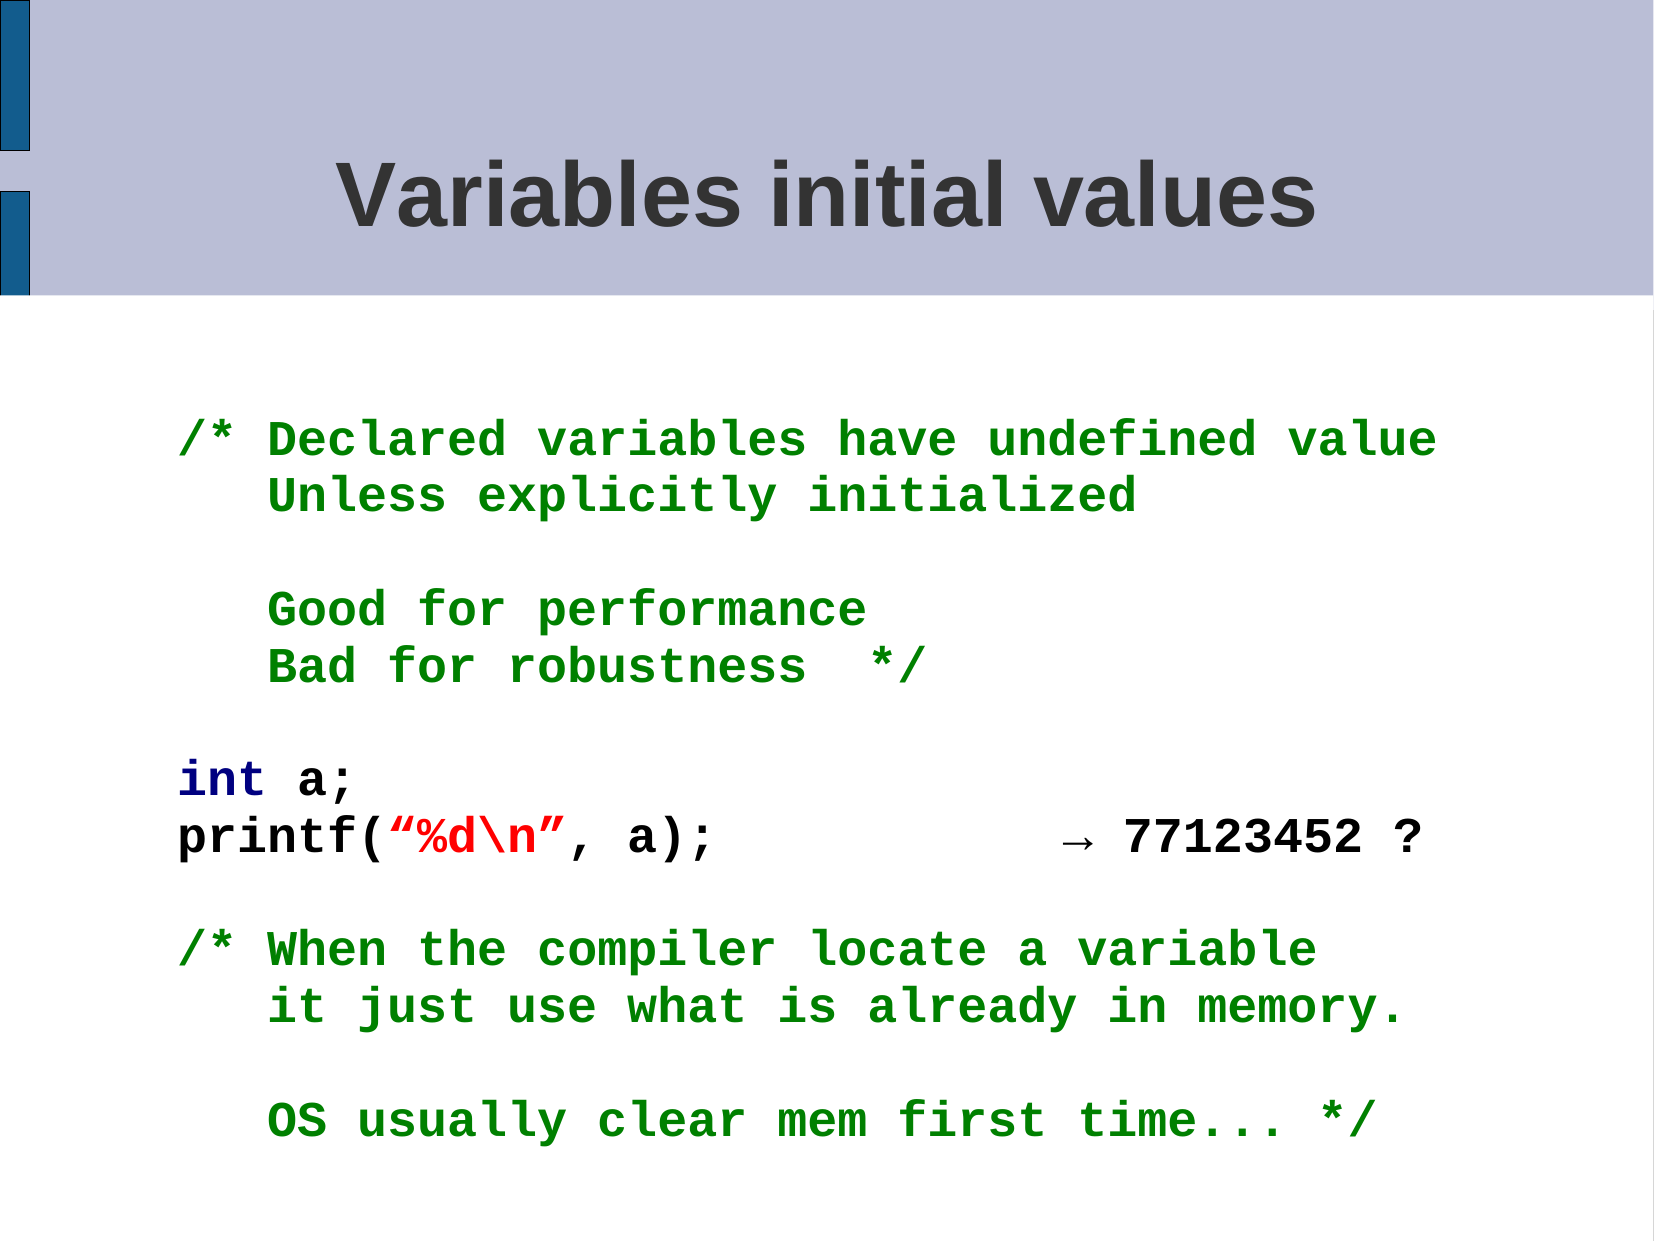

# Variables initial values
/* Declared variables have undefined value
 Unless explicitly initialized
 Good for performance
 Bad for robustness */
int a;
printf(“%d\n”, a); 				→ 77123452 ?
/* When the compiler locate a variable
 it just use what is already in memory.
 OS usually clear mem first time... */